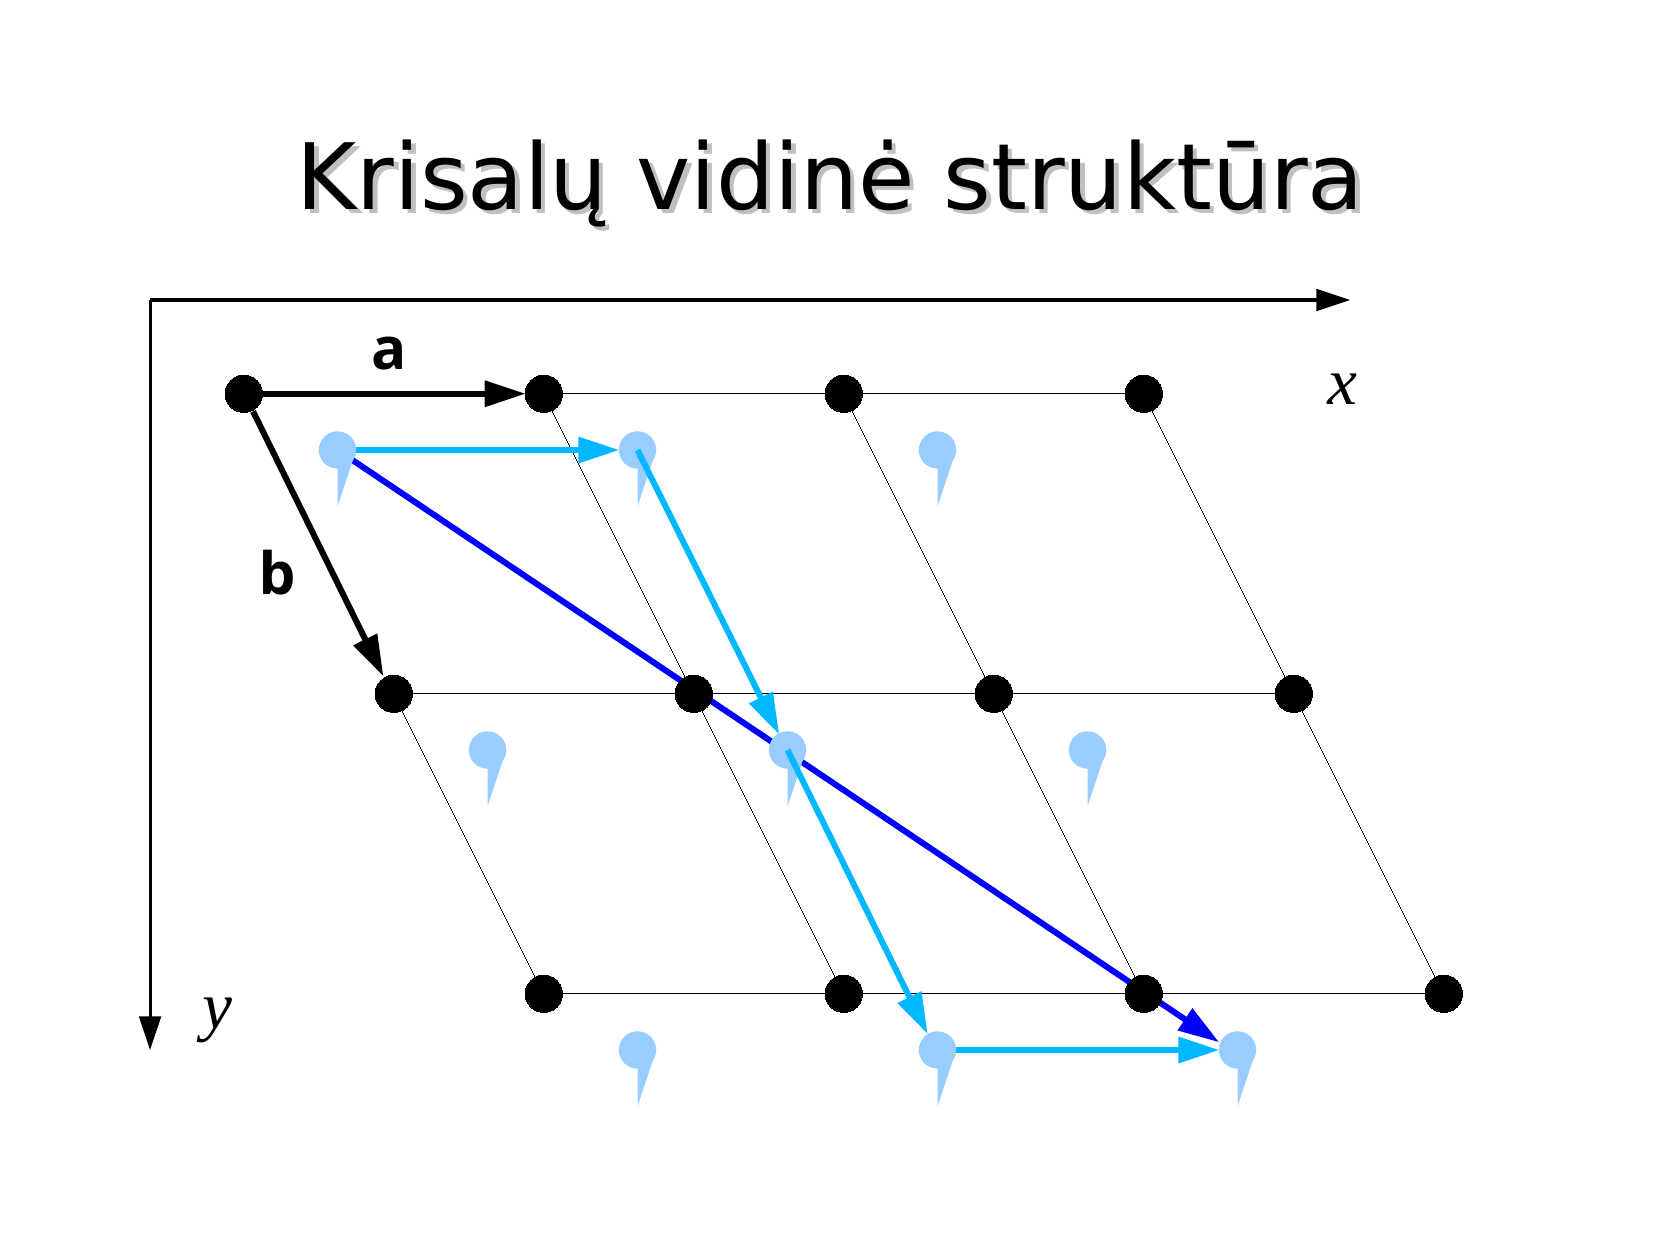

# Krisalų vidinė struktūra
a
x
b
y